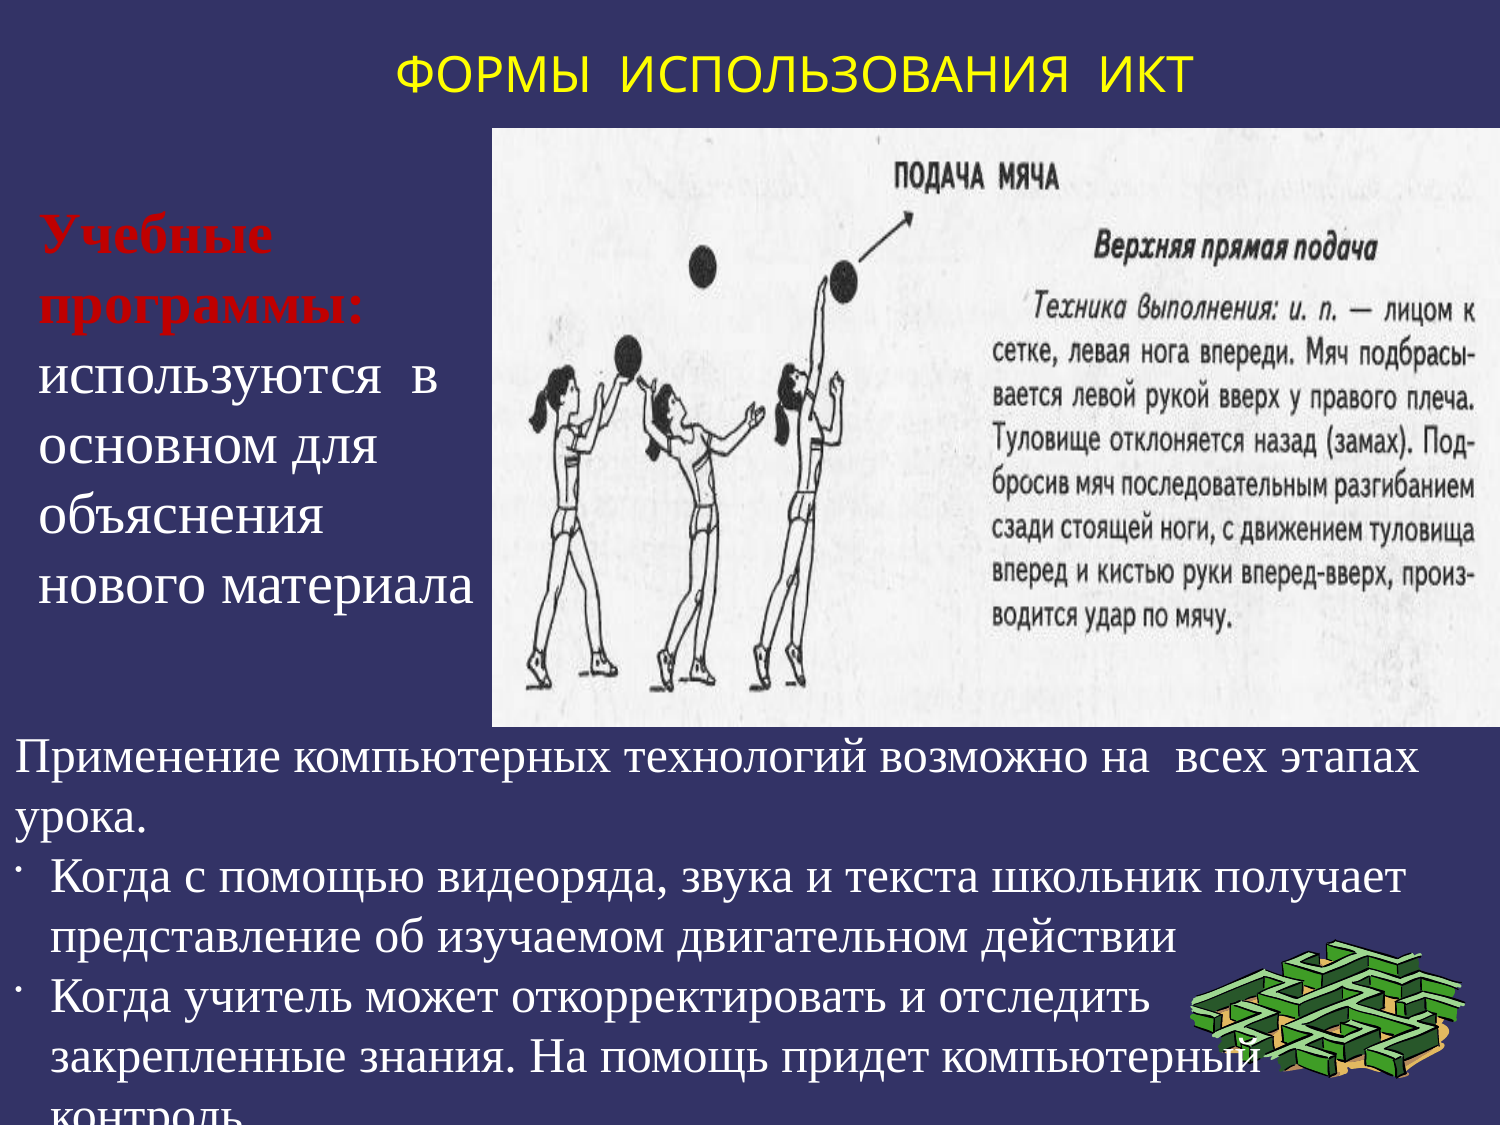

ФОРМЫ ИСПОЛЬЗОВАНИЯ ИКТ
Учебные программы: используются в основном для объяснения нового материала
Применение компьютерных технологий возможно на всех этапах урока.
Когда с помощью видеоряда, звука и текста школьник получает представление об изучаемом двигательном действии
Когда учитель может откорректировать и отследить закрепленные знания. На помощь придет компьютерный контроль.